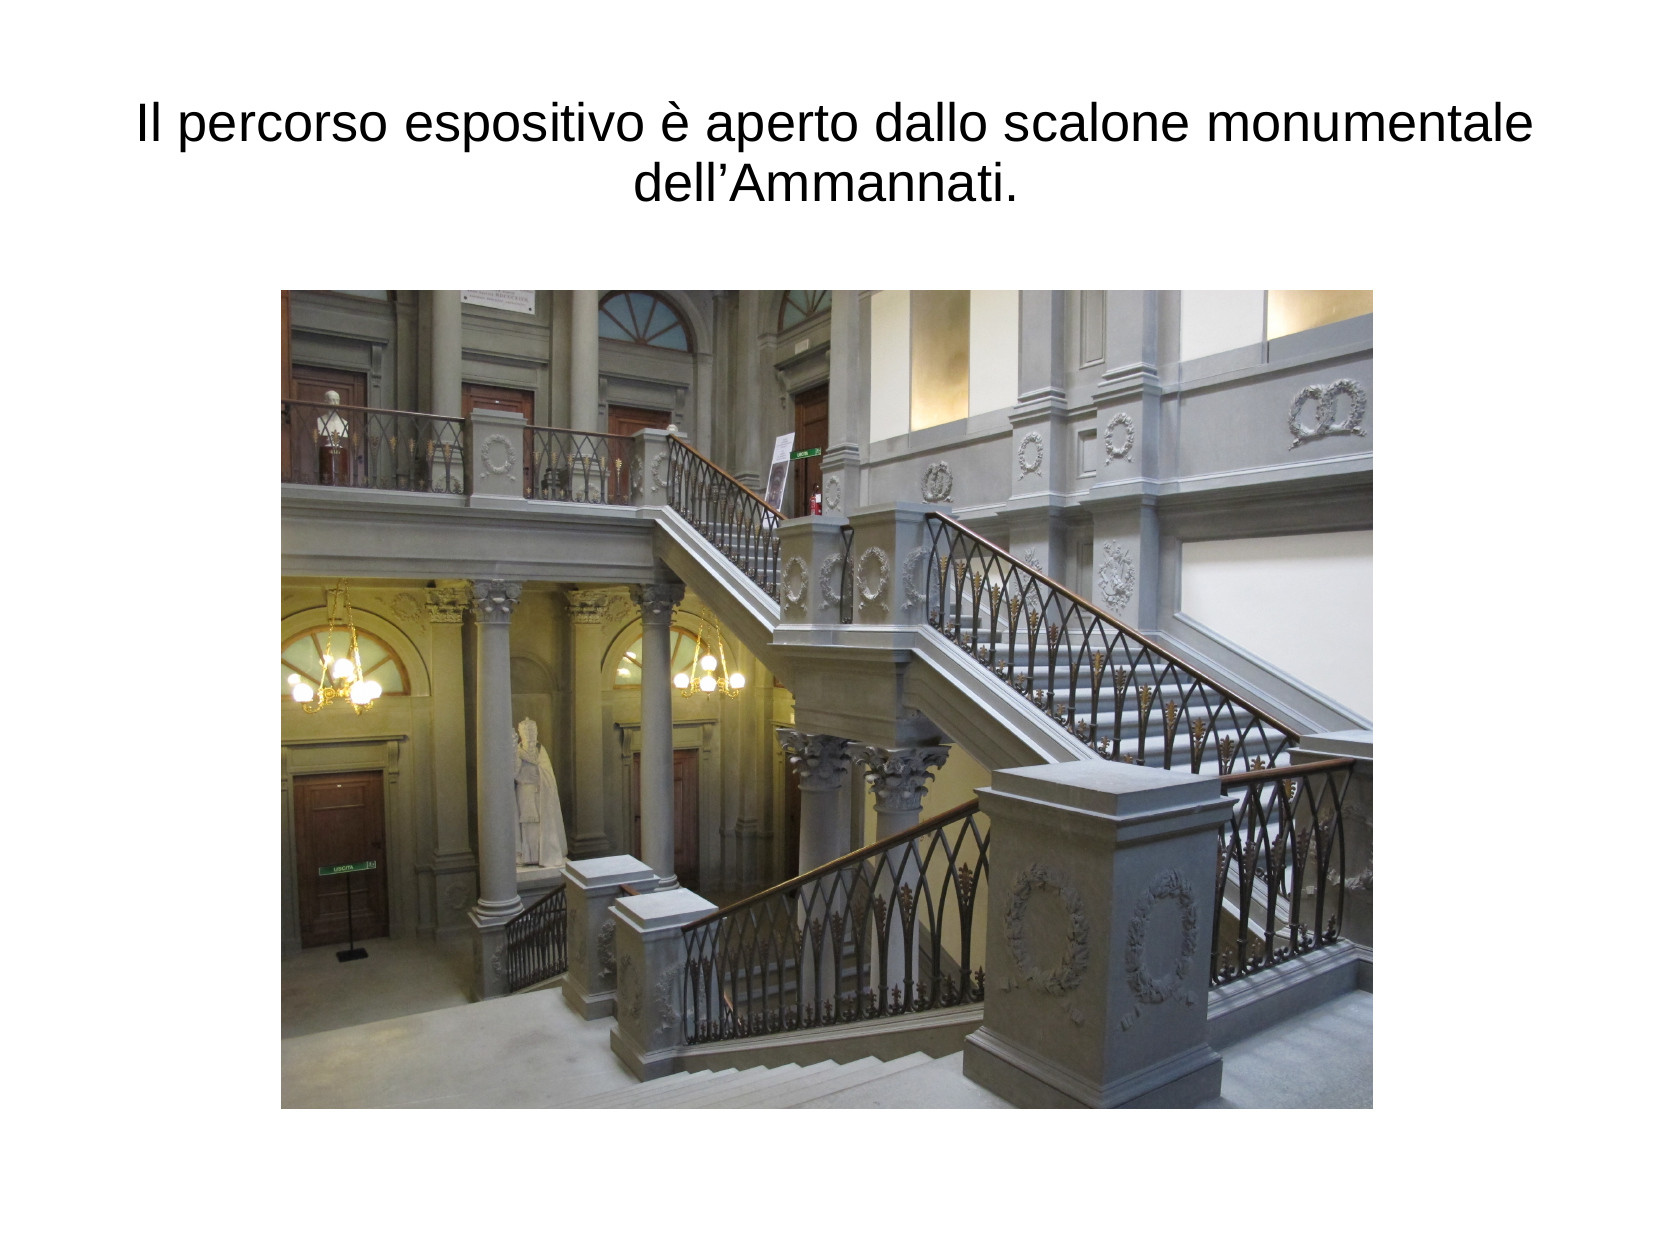

# Il percorso espositivo è aperto dallo scalone monumentale dell’Ammannati.